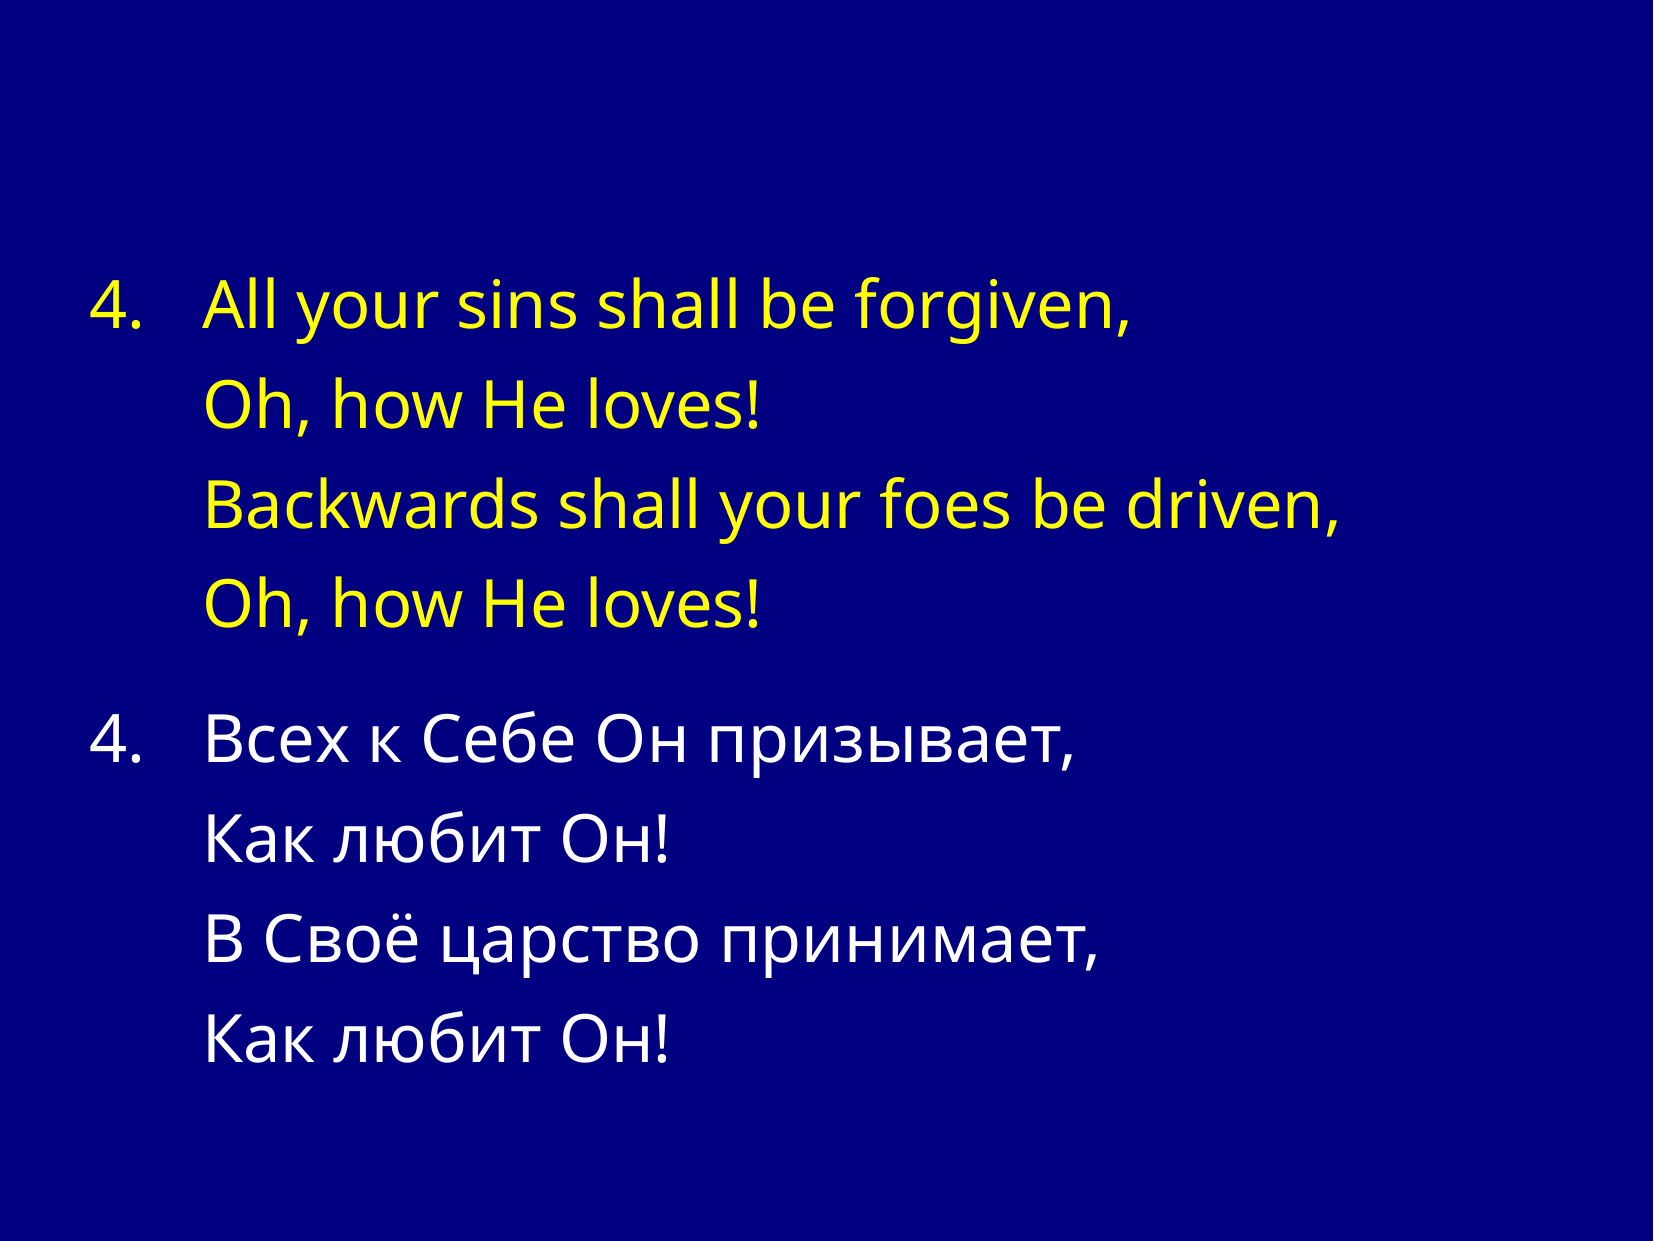

4.	All your sins shall be forgiven,
	Oh, how He loves!
	Backwards shall your foes be driven,
	Oh, how He loves!
4.	Всех к Себе Он призывает,
	Как любит Он!
	В Своё царство принимает,
	Как любит Он!